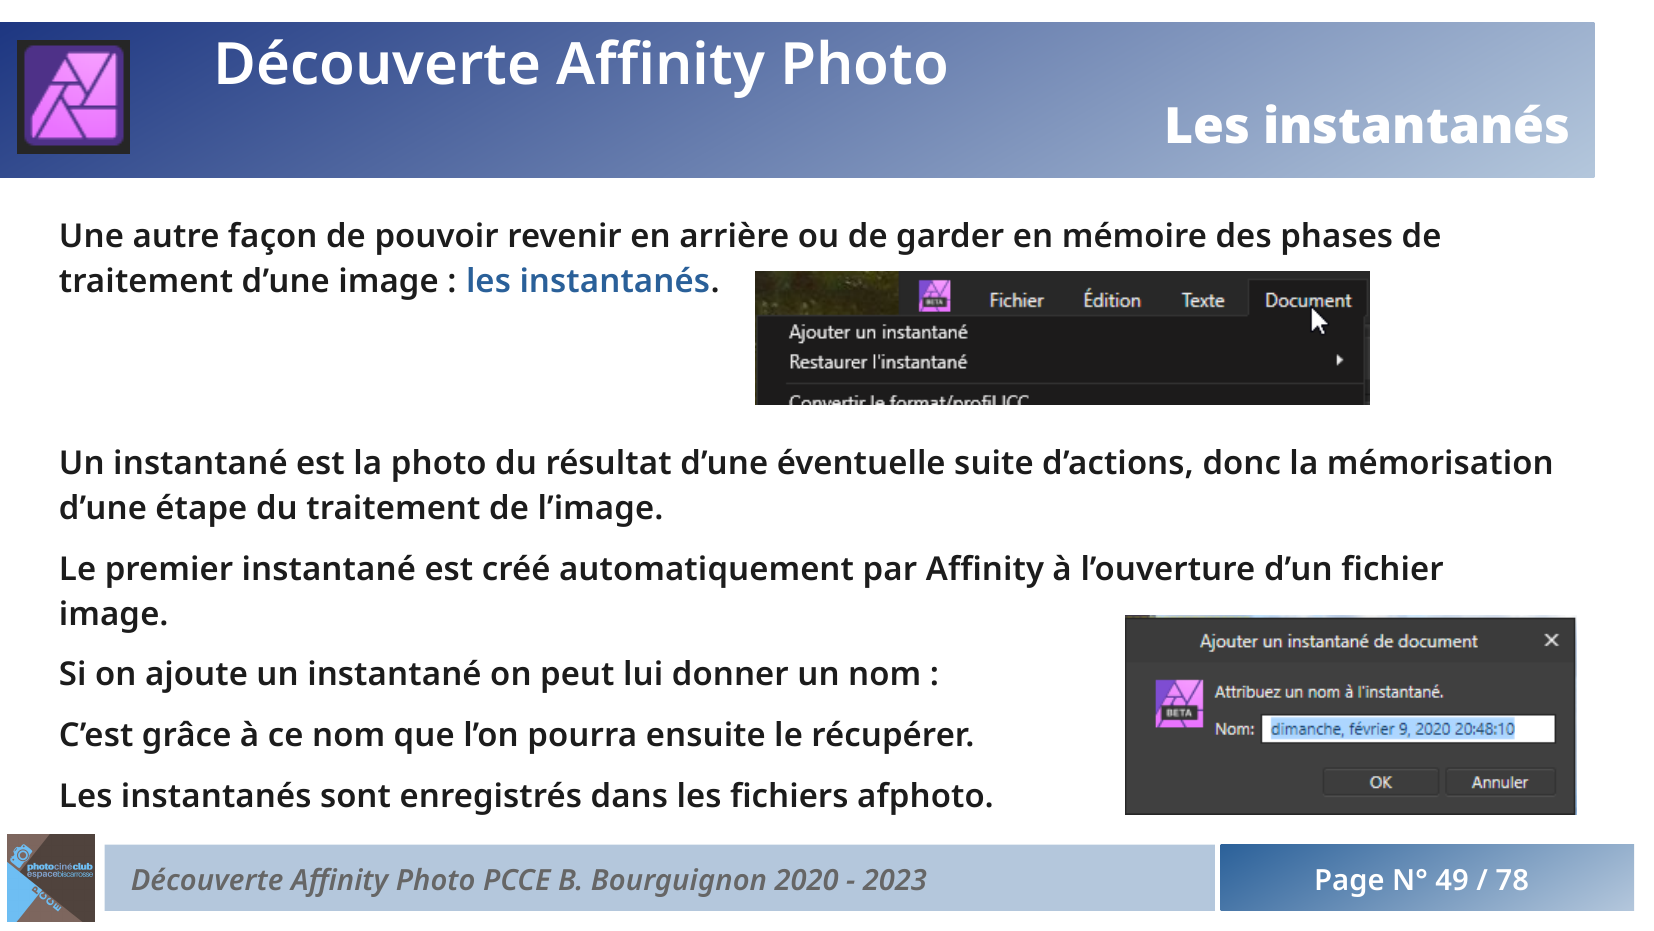

# Les instantanés
Une autre façon de pouvoir revenir en arrière ou de garder en mémoire des phases de traitement d’une image : les instantanés.
Un instantané est la photo du résultat d’une éventuelle suite d’actions, donc la mémorisation d’une étape du traitement de l’image.
Le premier instantané est créé automatiquement par Affinity à l’ouverture d’un fichier image.
Si on ajoute un instantané on peut lui donner un nom :
C’est grâce à ce nom que l’on pourra ensuite le récupérer.
Les instantanés sont enregistrés dans les fichiers afphoto.